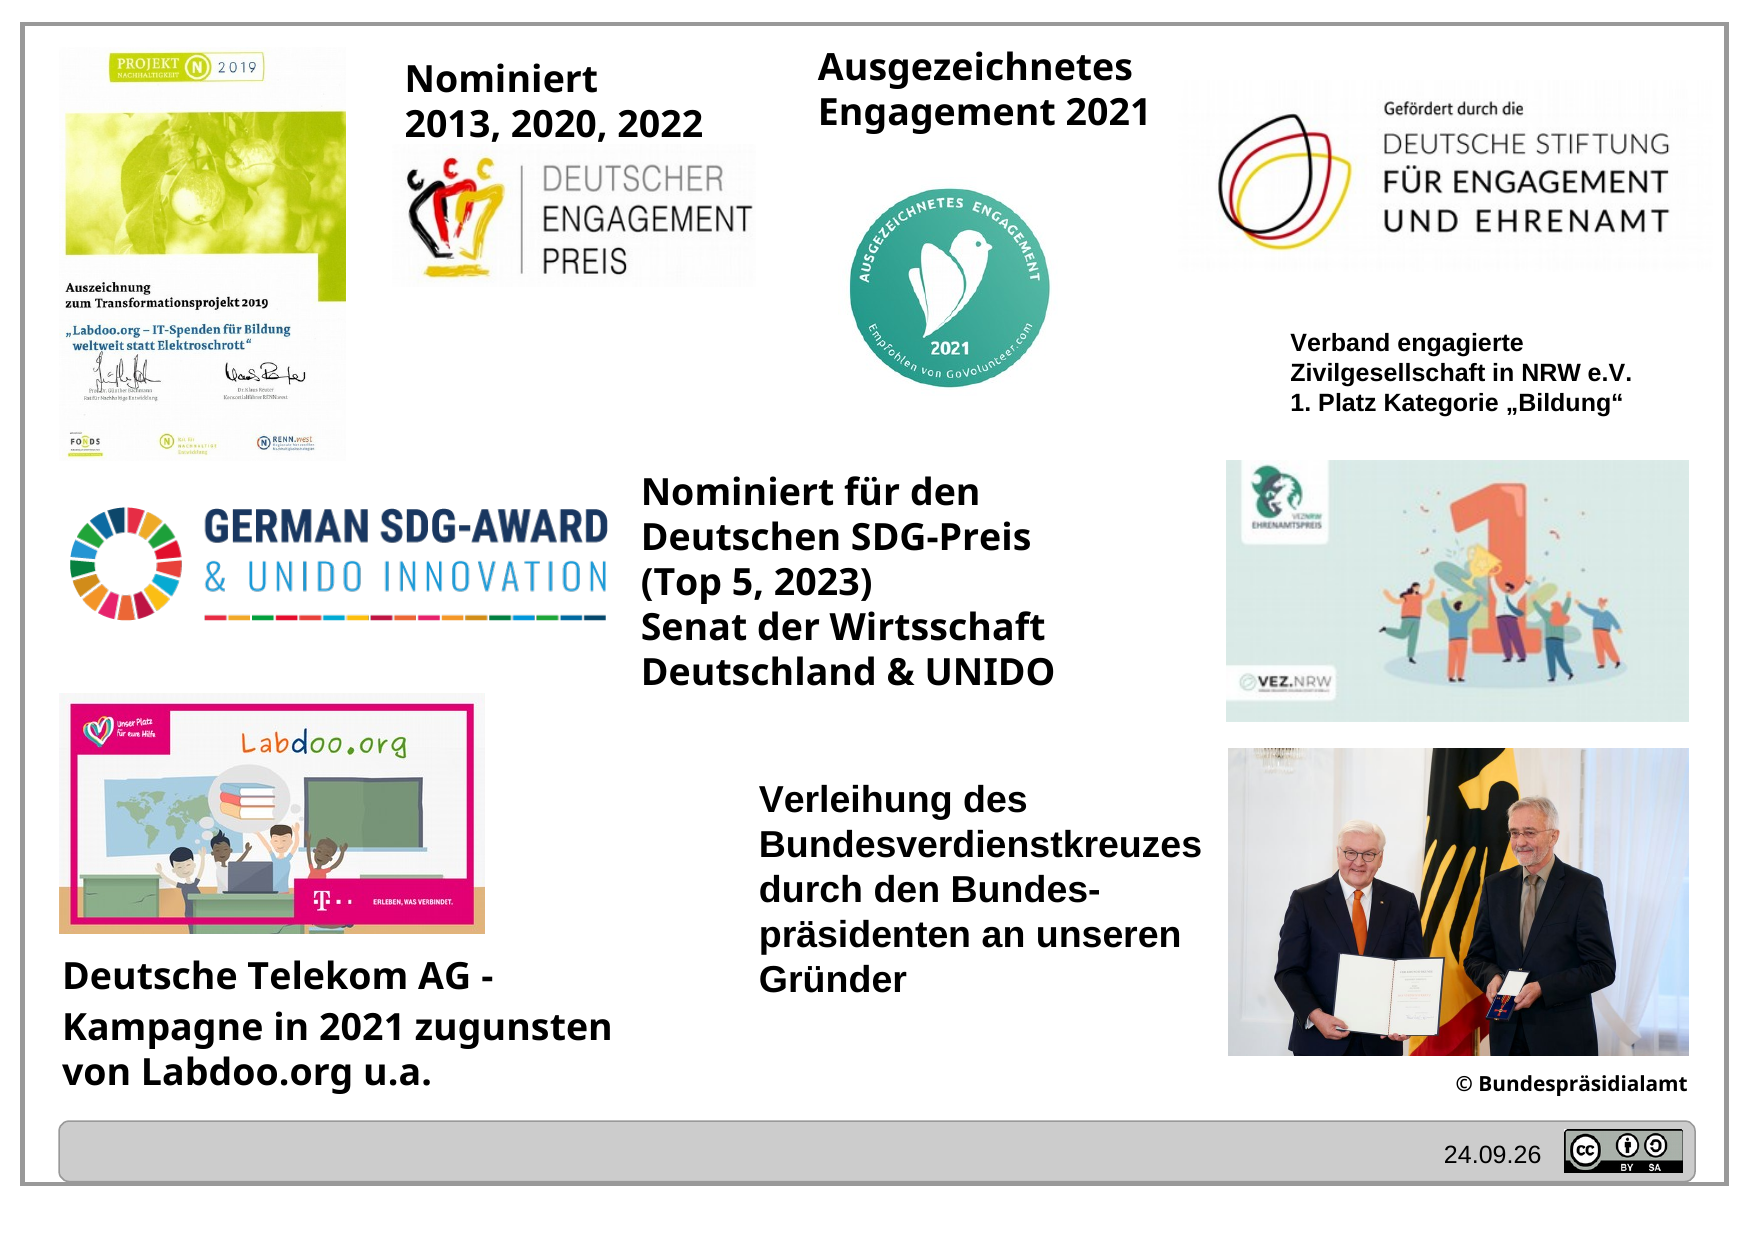

Ausgezeichnetes Engagement 2021
Nominiert
2013, 2020, 2022
Verband engagierte Zivilgesellschaft in NRW e.V.
1. Platz Kategorie „Bildung“
Nominiert für den Deutschen SDG-Preis (Top 5, 2023)
Senat der Wirtsschaft Deutschland & UNIDO
Verleihung des Bundesverdienstkreuzes durch den Bundes-präsidenten an unseren Gründer
Deutsche Telekom AG - Kampagne in 2021 zugunsten von Labdoo.org u.a.
© Bundespräsidialamt